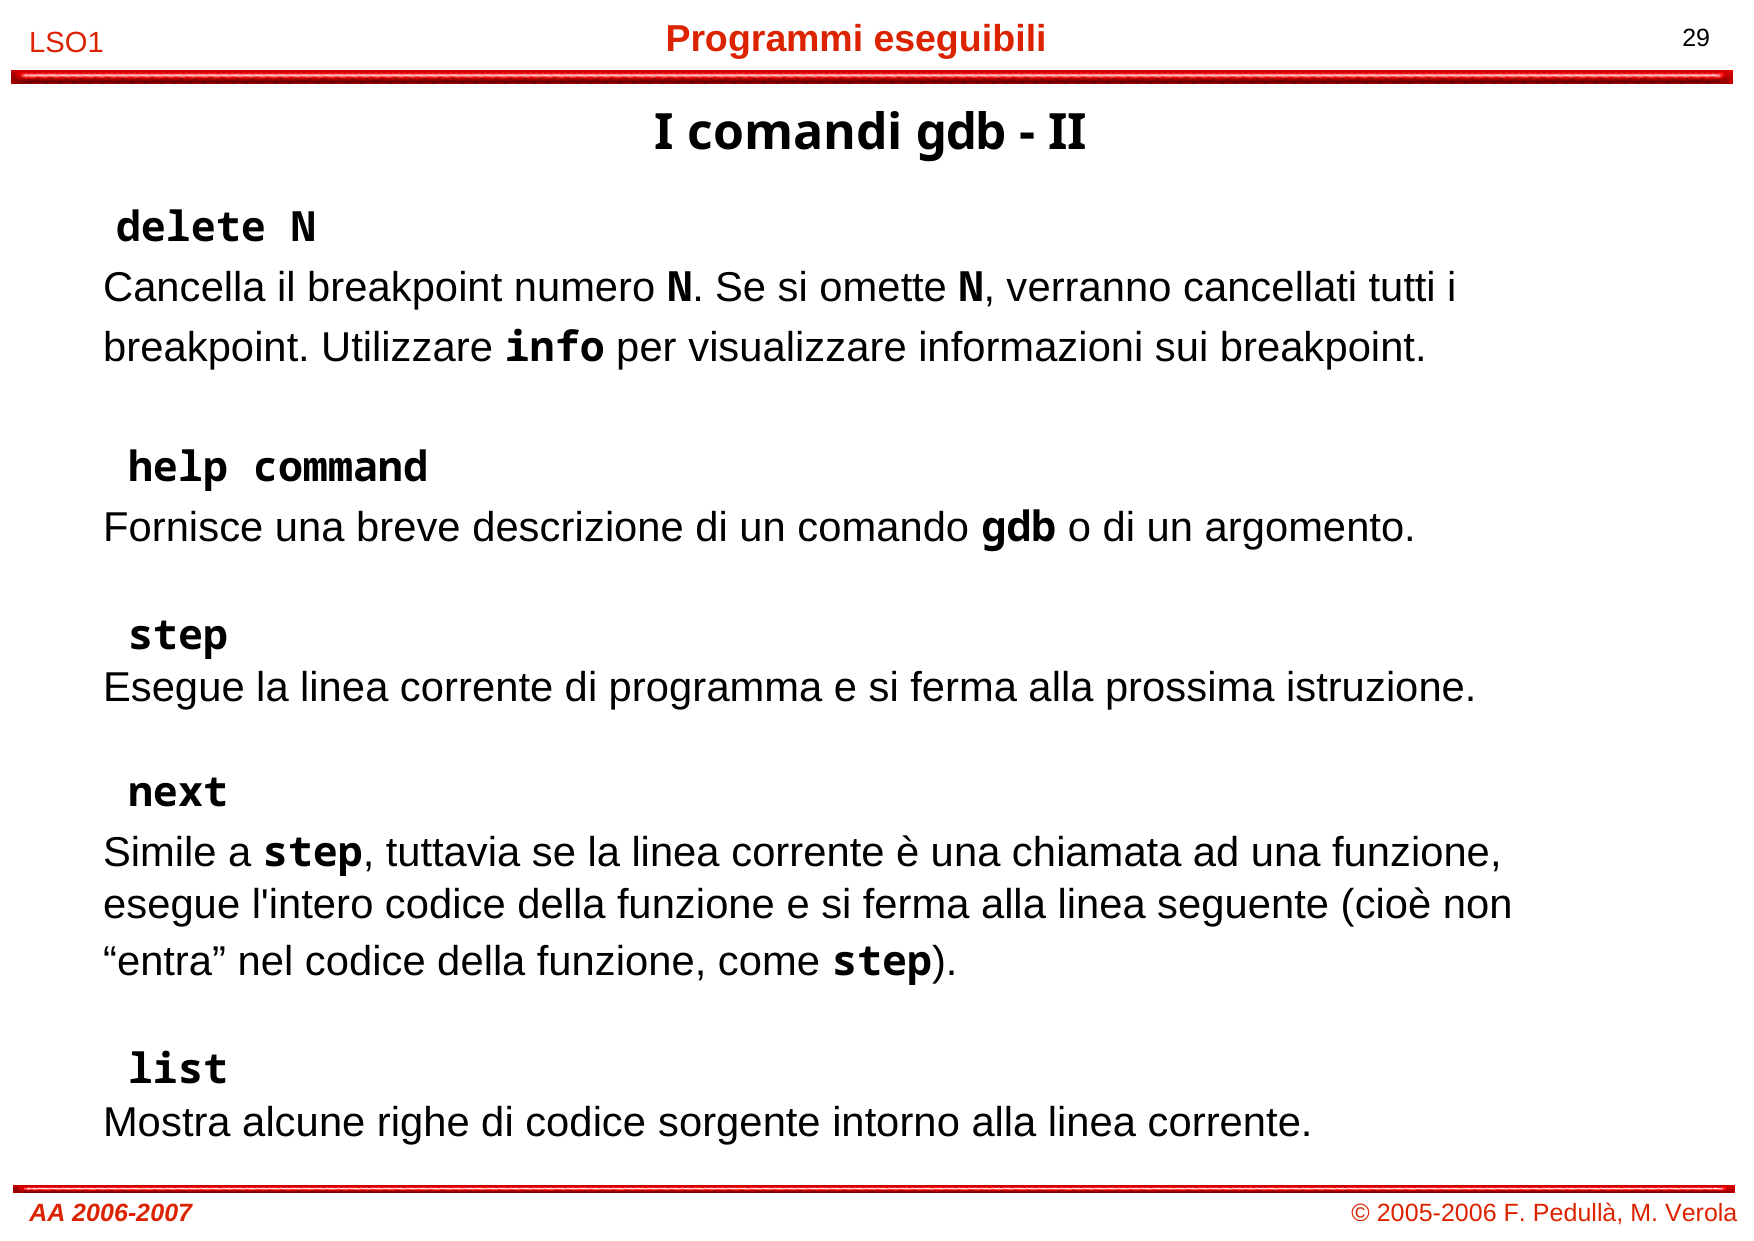

# I comandi gdb - II
 delete N
Cancella il breakpoint numero N. Se si omette N, verranno cancellati tutti i breakpoint. Utilizzare info per visualizzare informazioni sui breakpoint.
 help command
Fornisce una breve descrizione di un comando gdb o di un argomento.
 step
Esegue la linea corrente di programma e si ferma alla prossima istruzione.
 next
Simile a step, tuttavia se la linea corrente è una chiamata ad una funzione, esegue l'intero codice della funzione e si ferma alla linea seguente (cioè non “entra” nel codice della funzione, come step).
 list
Mostra alcune righe di codice sorgente intorno alla linea corrente.